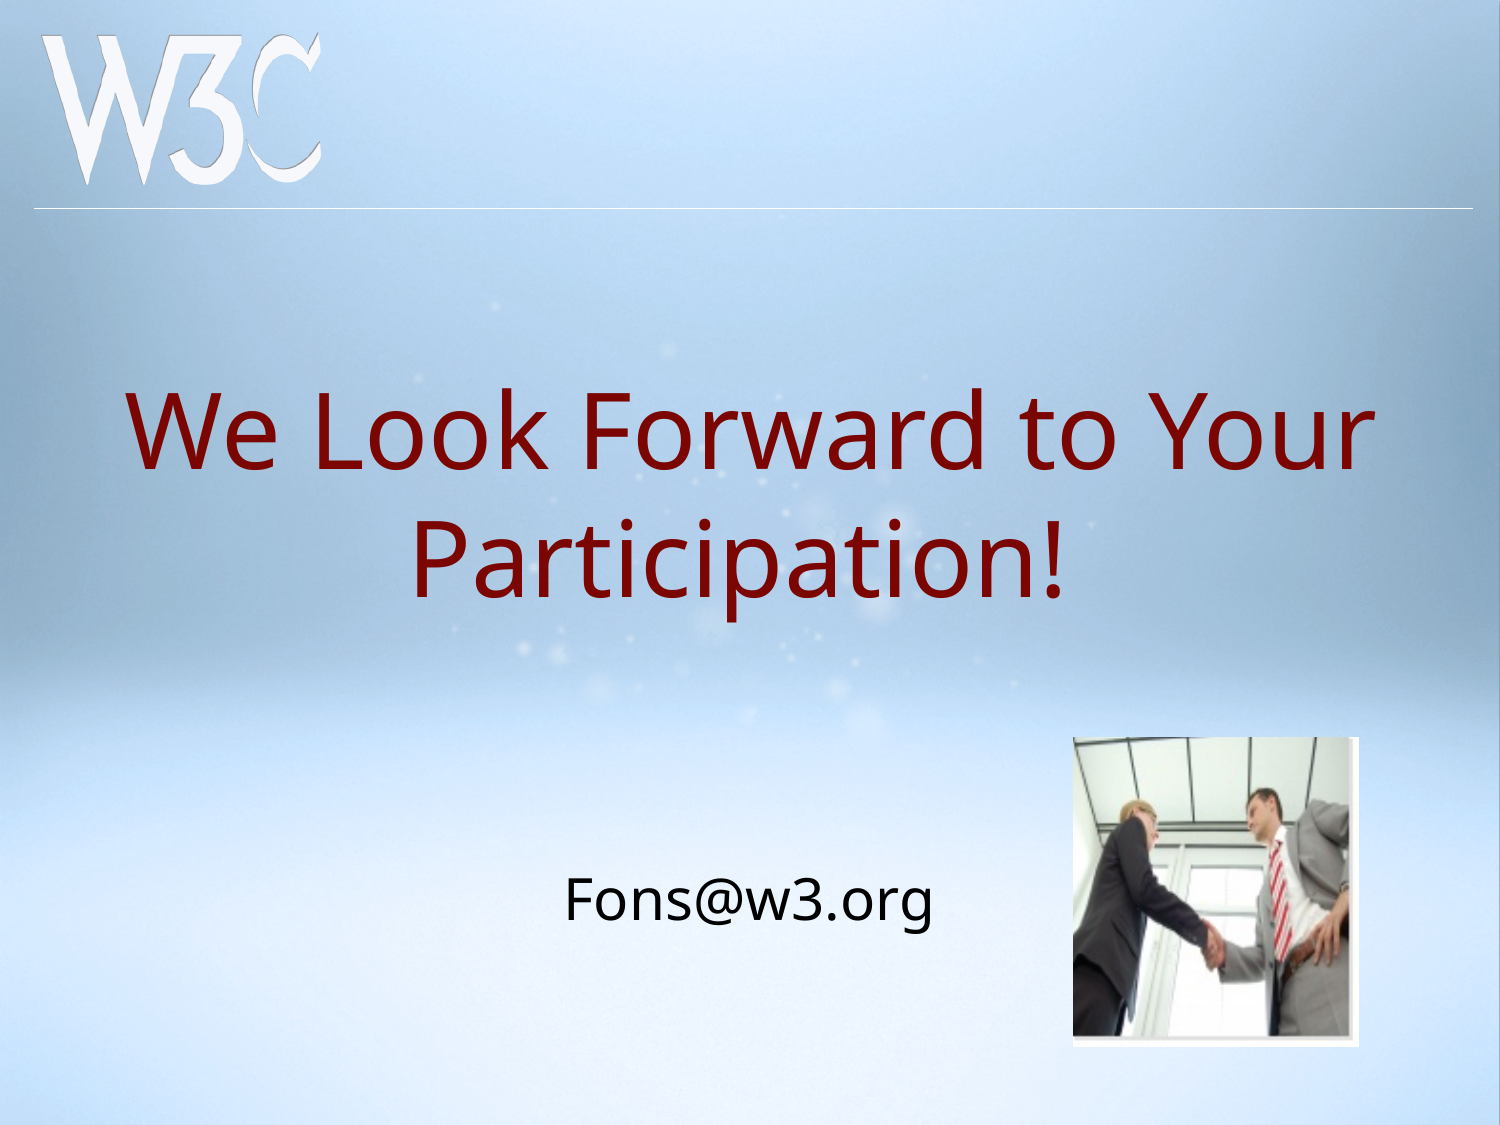

# We Look Forward to Your Participation!
Fons@w3.org